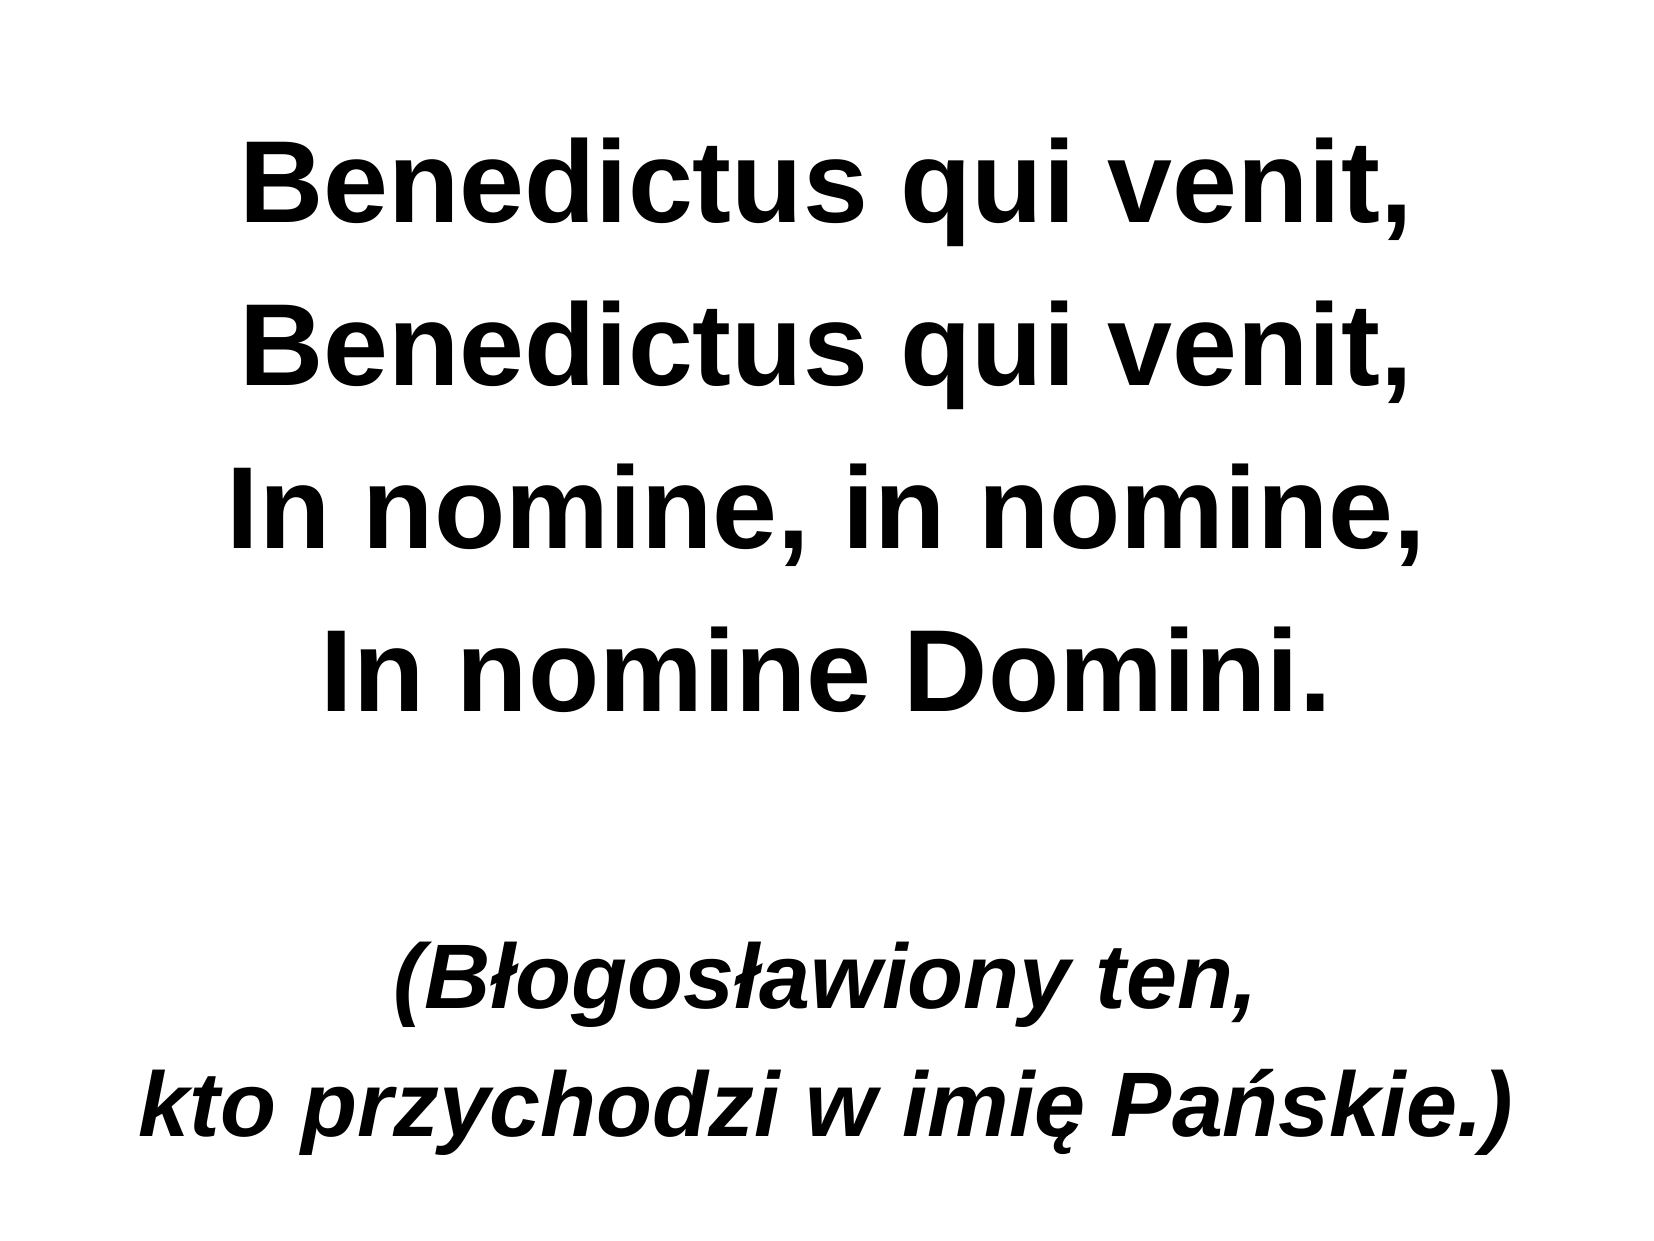

# Benedictus qui venit,
Benedictus qui venit,
In nomine, in nomine,
In nomine Domini.
(Błogosławiony ten,
kto przychodzi w imię Pańskie.)